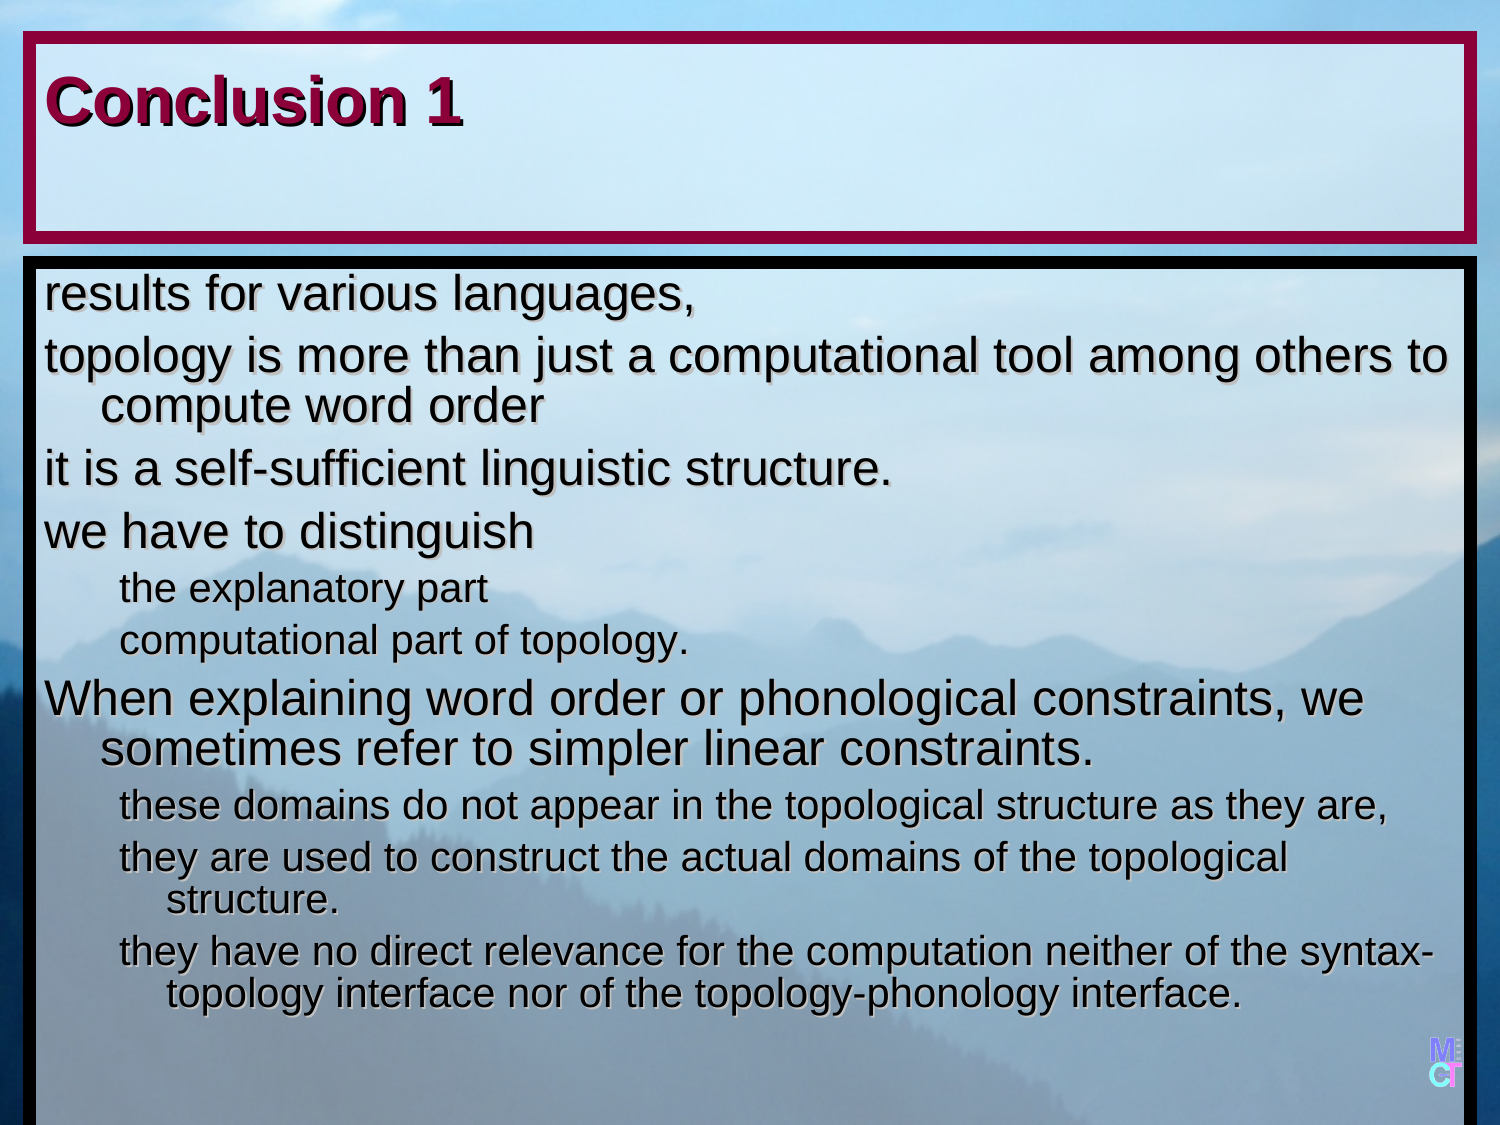

# Conclusion 1
results for various languages,
topology is more than just a computational tool among others to compute word order
it is a self-sufficient linguistic structure.
we have to distinguish
the explanatory part
computational part of topology.
When explaining word order or phonological constraints, we sometimes refer to simpler linear constraints.
these domains do not appear in the topological structure as they are,
they are used to construct the actual domains of the topological structure.
they have no direct relevance for the computation neither of the syntax-topology interface nor of the topology-phonology interface.